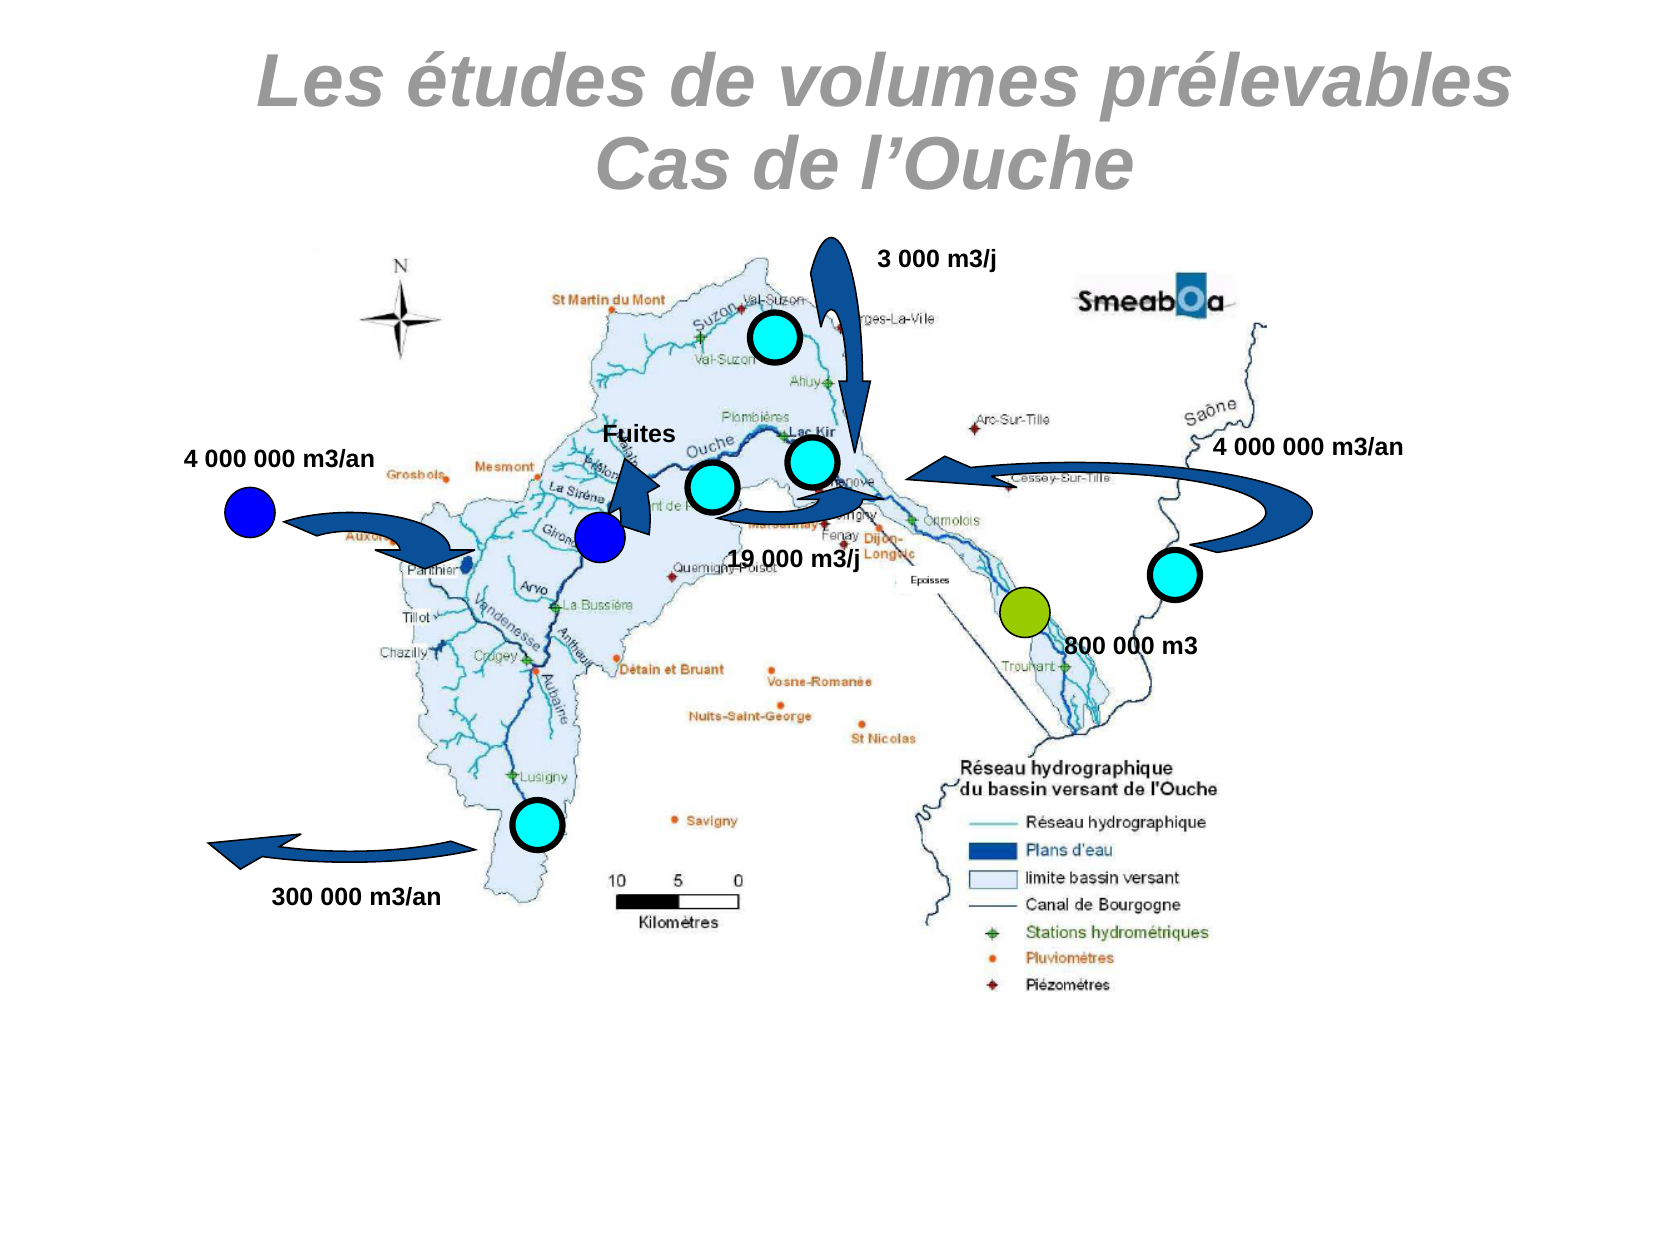

Les études de volumes prélevables
Cas de l’Ouche
3 000 m3/j
Fuites
4 000 000 m3/an
4 000 000 m3/an
19 000 m3/j
800 000 m3
300 000 m3/an